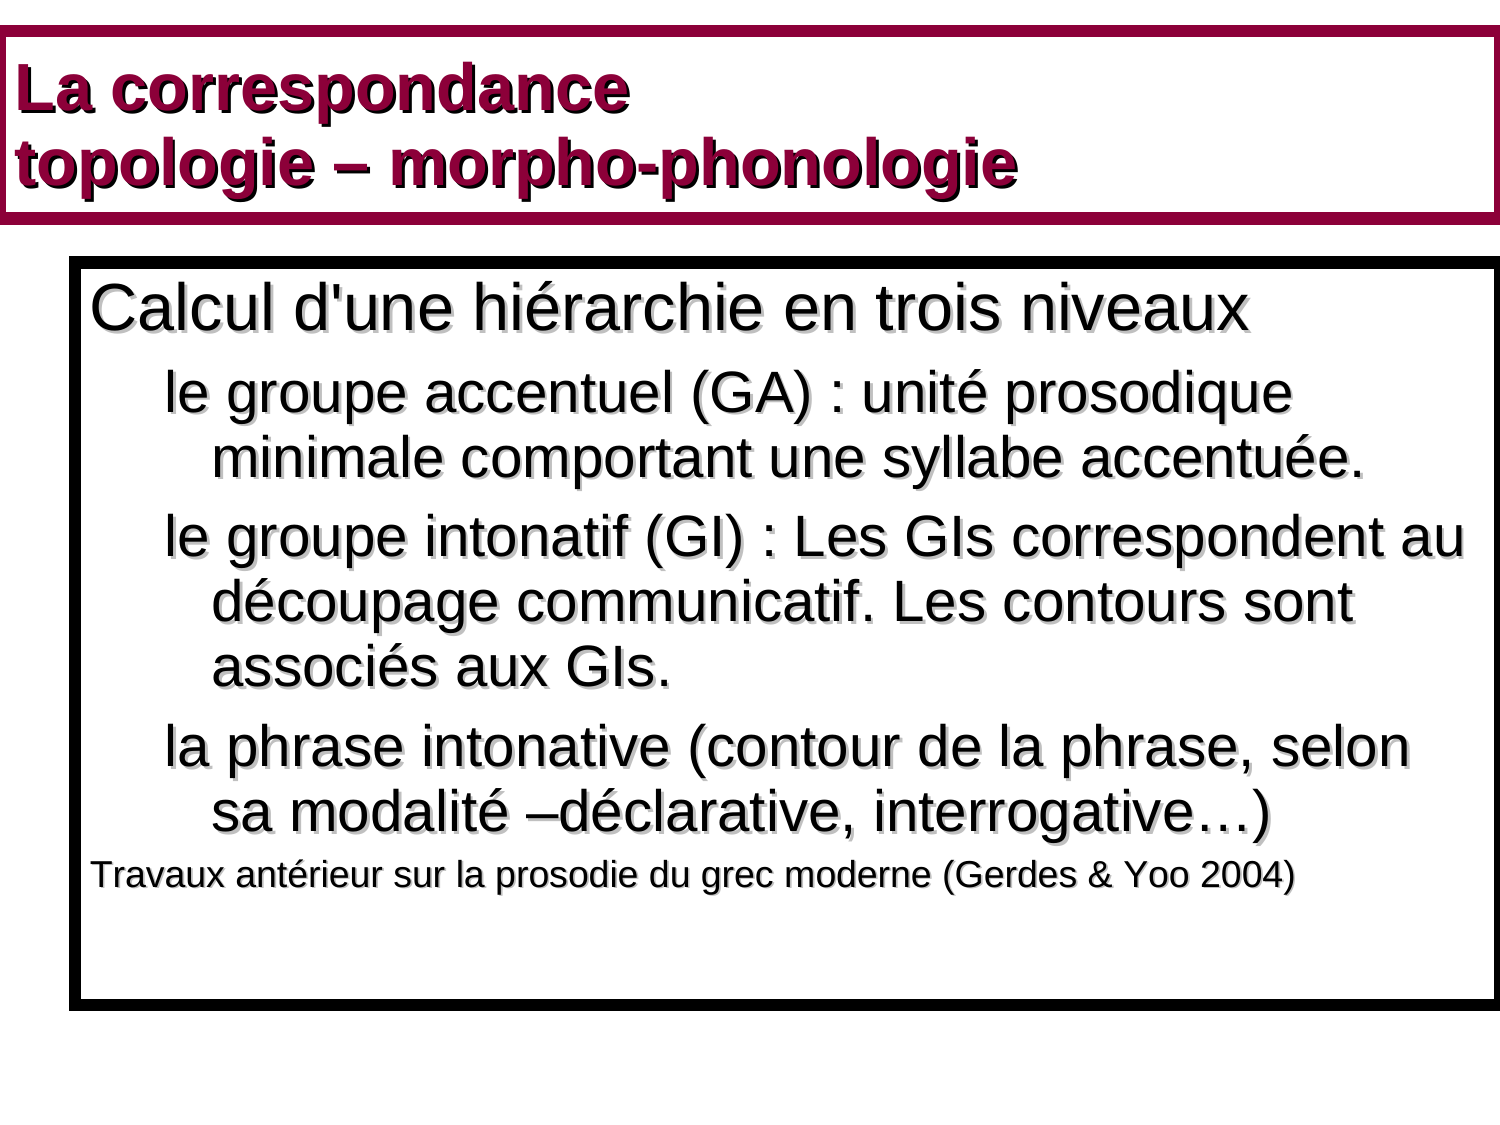

# La correspondance topologie – morpho-phonologie
Calcul d'une hiérarchie en trois niveaux
le groupe accentuel (GA) : unité prosodique minimale comportant une syllabe accentuée.
le groupe intonatif (GI) : Les GIs correspondent au découpage communicatif. Les contours sont associés aux GIs.
la phrase intonative (contour de la phrase, selon sa modalité –déclarative, interrogative…)
Travaux antérieur sur la prosodie du grec moderne (Gerdes & Yoo 2004)